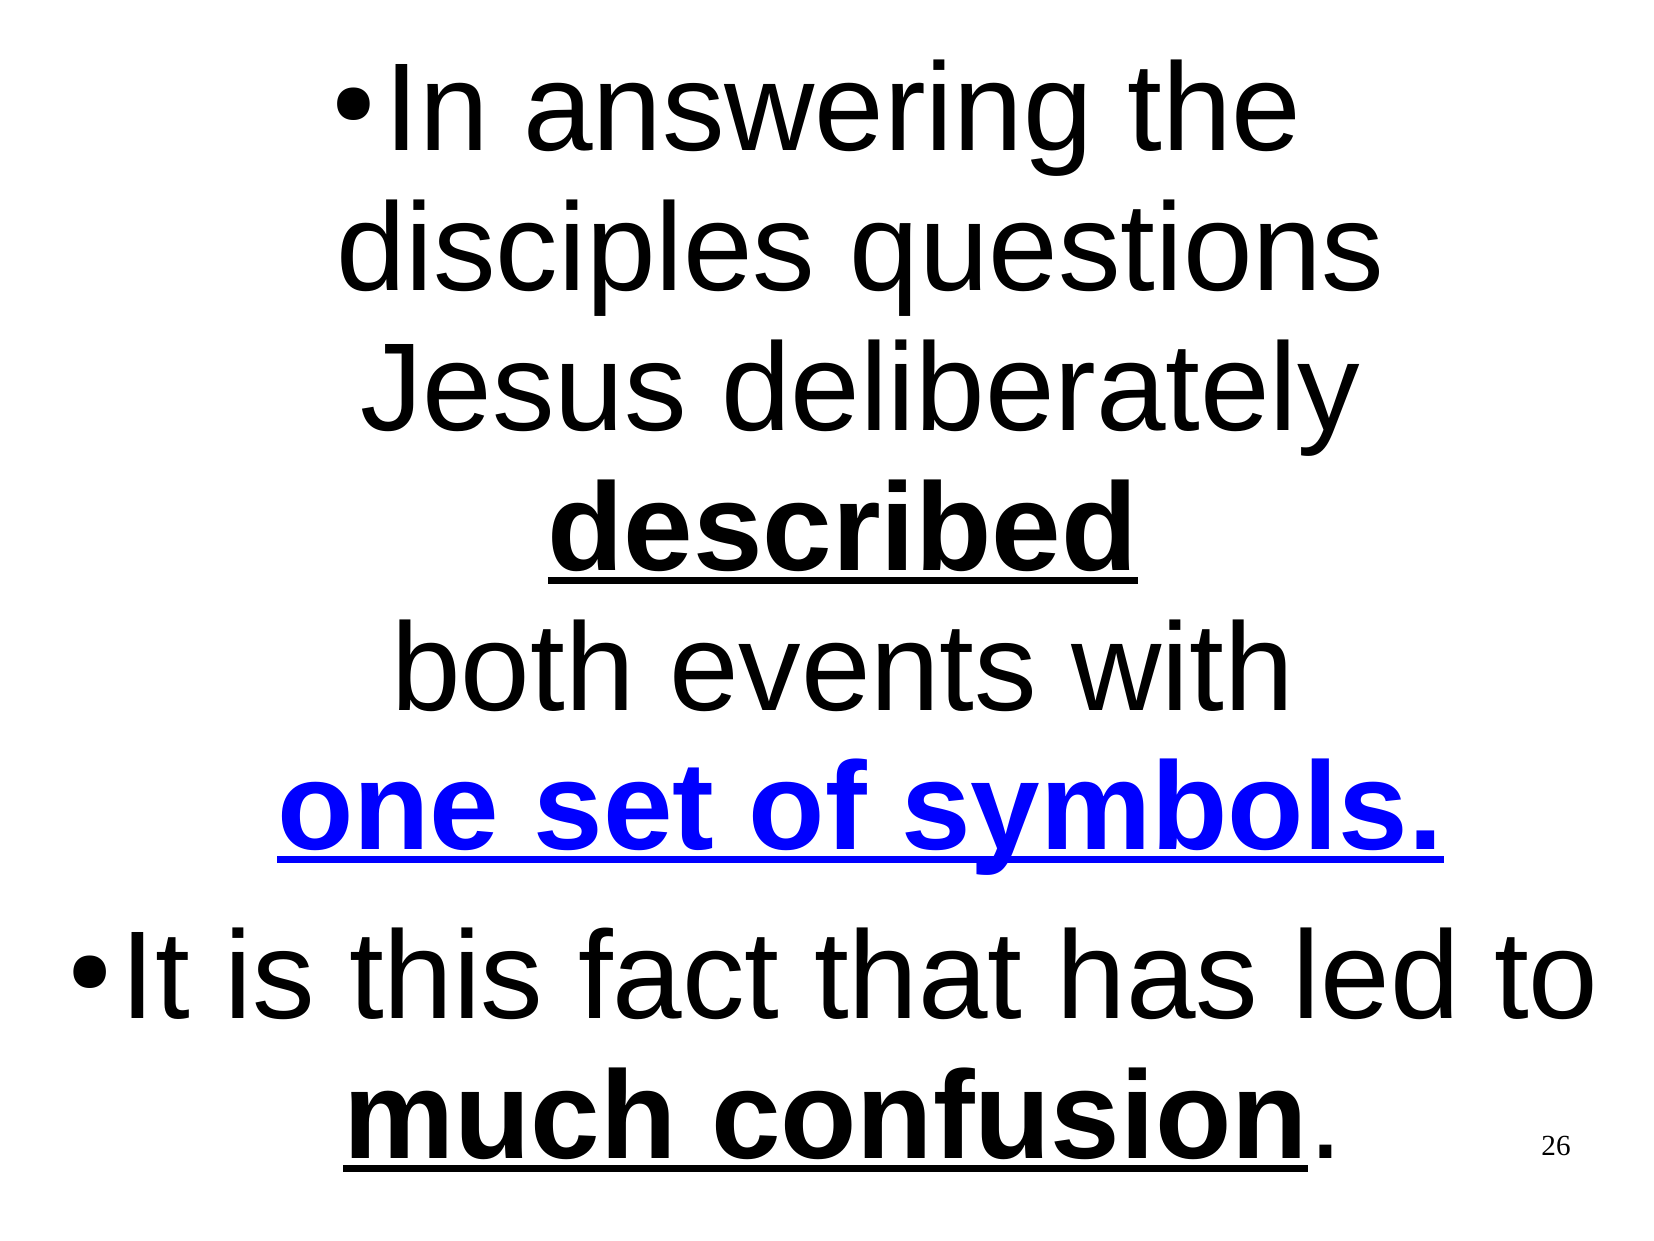

# In answering the disciples questions Jesus deliberately described both events with one set of symbols.
It is this fact that has led to
much confusion.
26